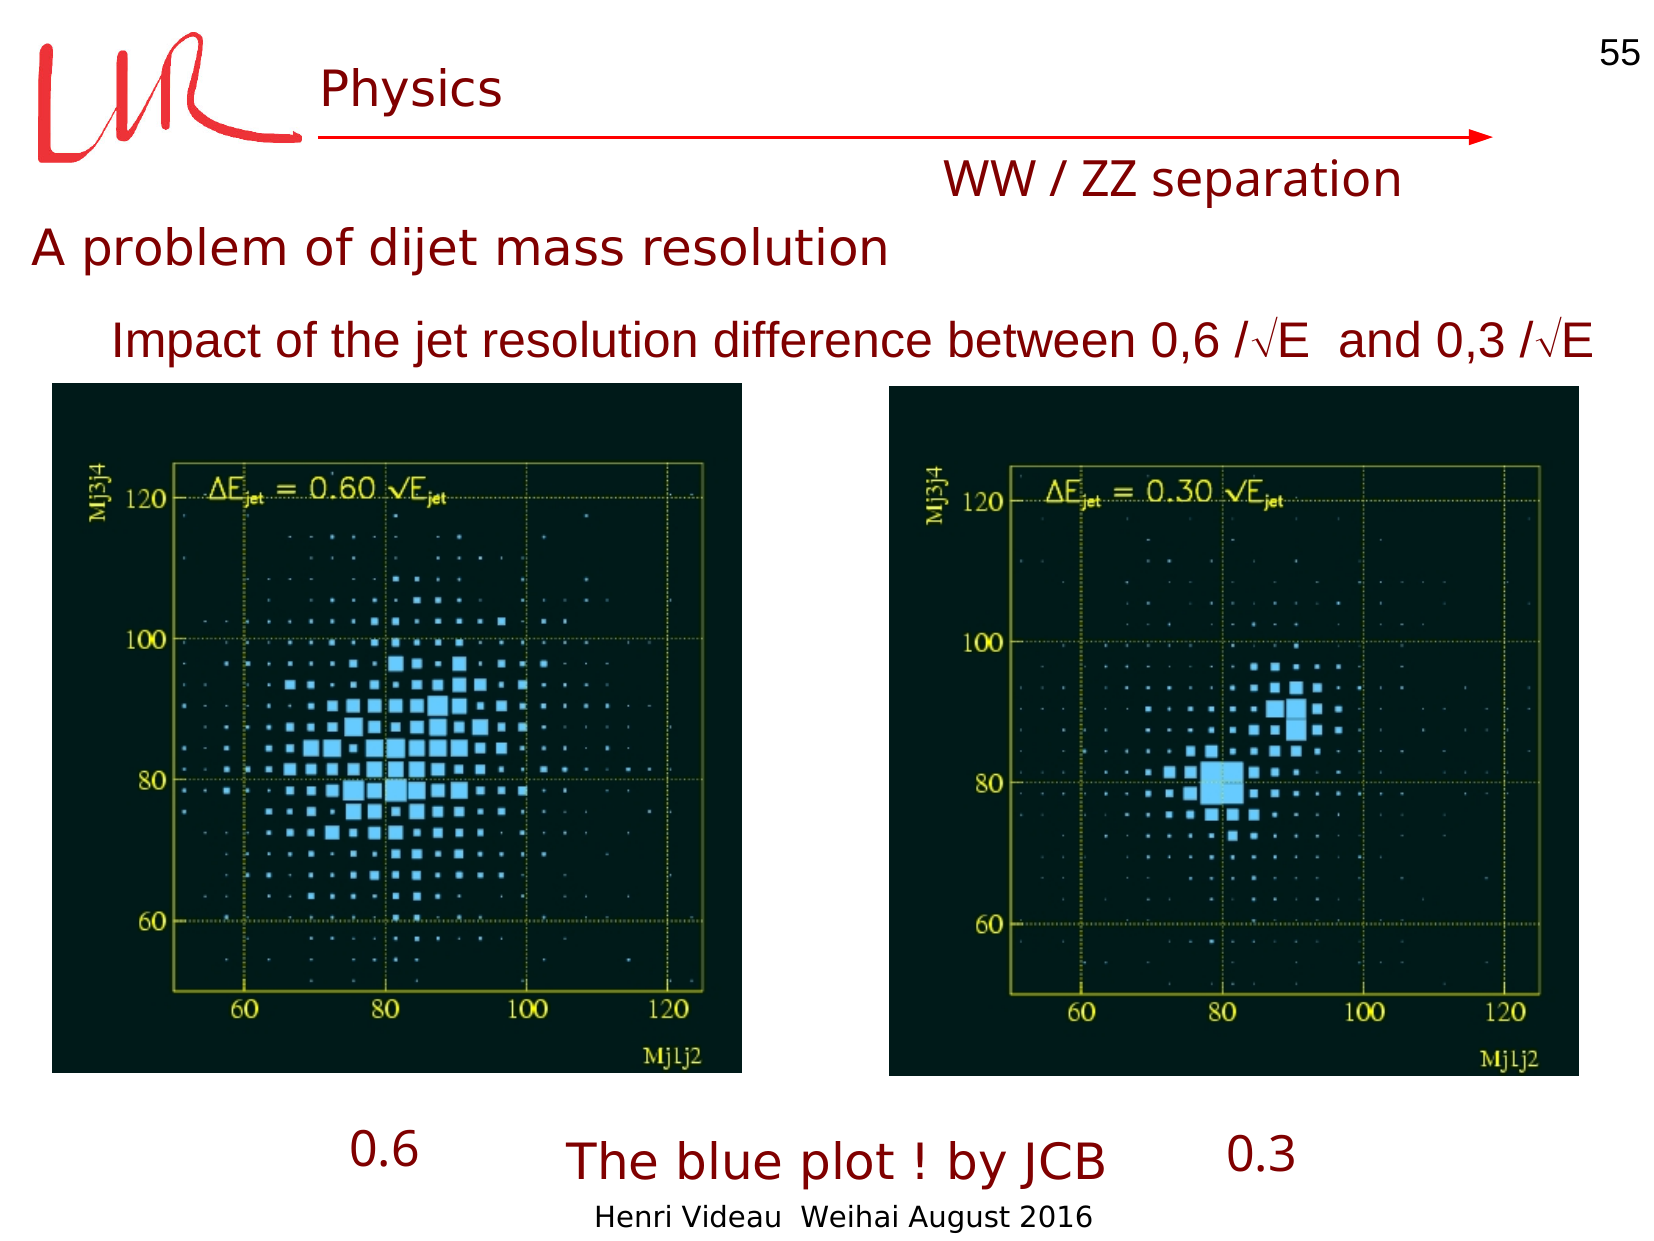

WW / ZZ separation
A problem of dijet mass resolution
Impact of the jet resolution difference between 0,6 /E and 0,3 /E
0.6
0.3
The blue plot ! by JCB